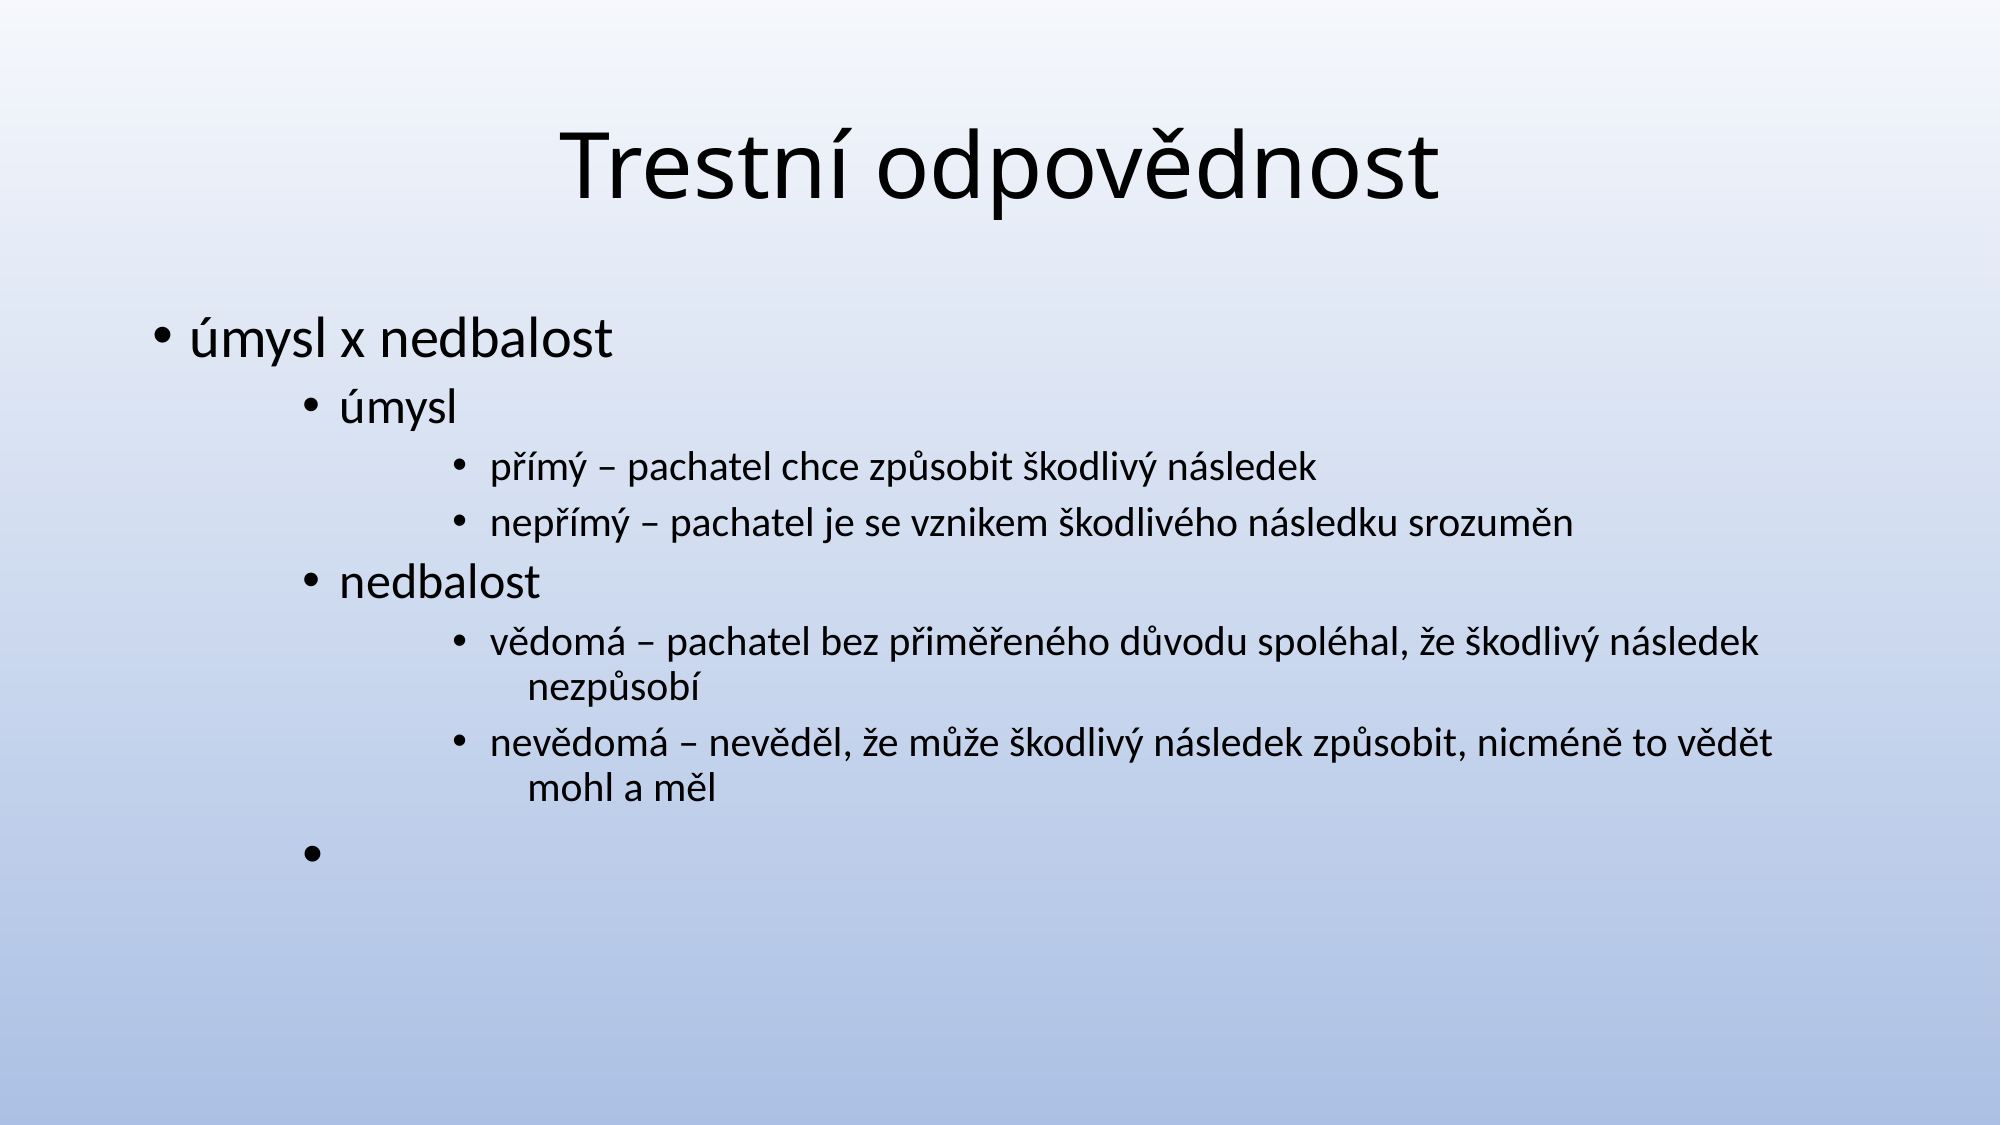

# Trestní odpovědnost
úmysl x nedbalost
úmysl
přímý – pachatel chce způsobit škodlivý následek
nepřímý – pachatel je se vznikem škodlivého následku srozuměn
nedbalost
vědomá – pachatel bez přiměřeného důvodu spoléhal, že škodlivý následek nezpůsobí
nevědomá – nevěděl, že může škodlivý následek způsobit, nicméně to vědět mohl a měl